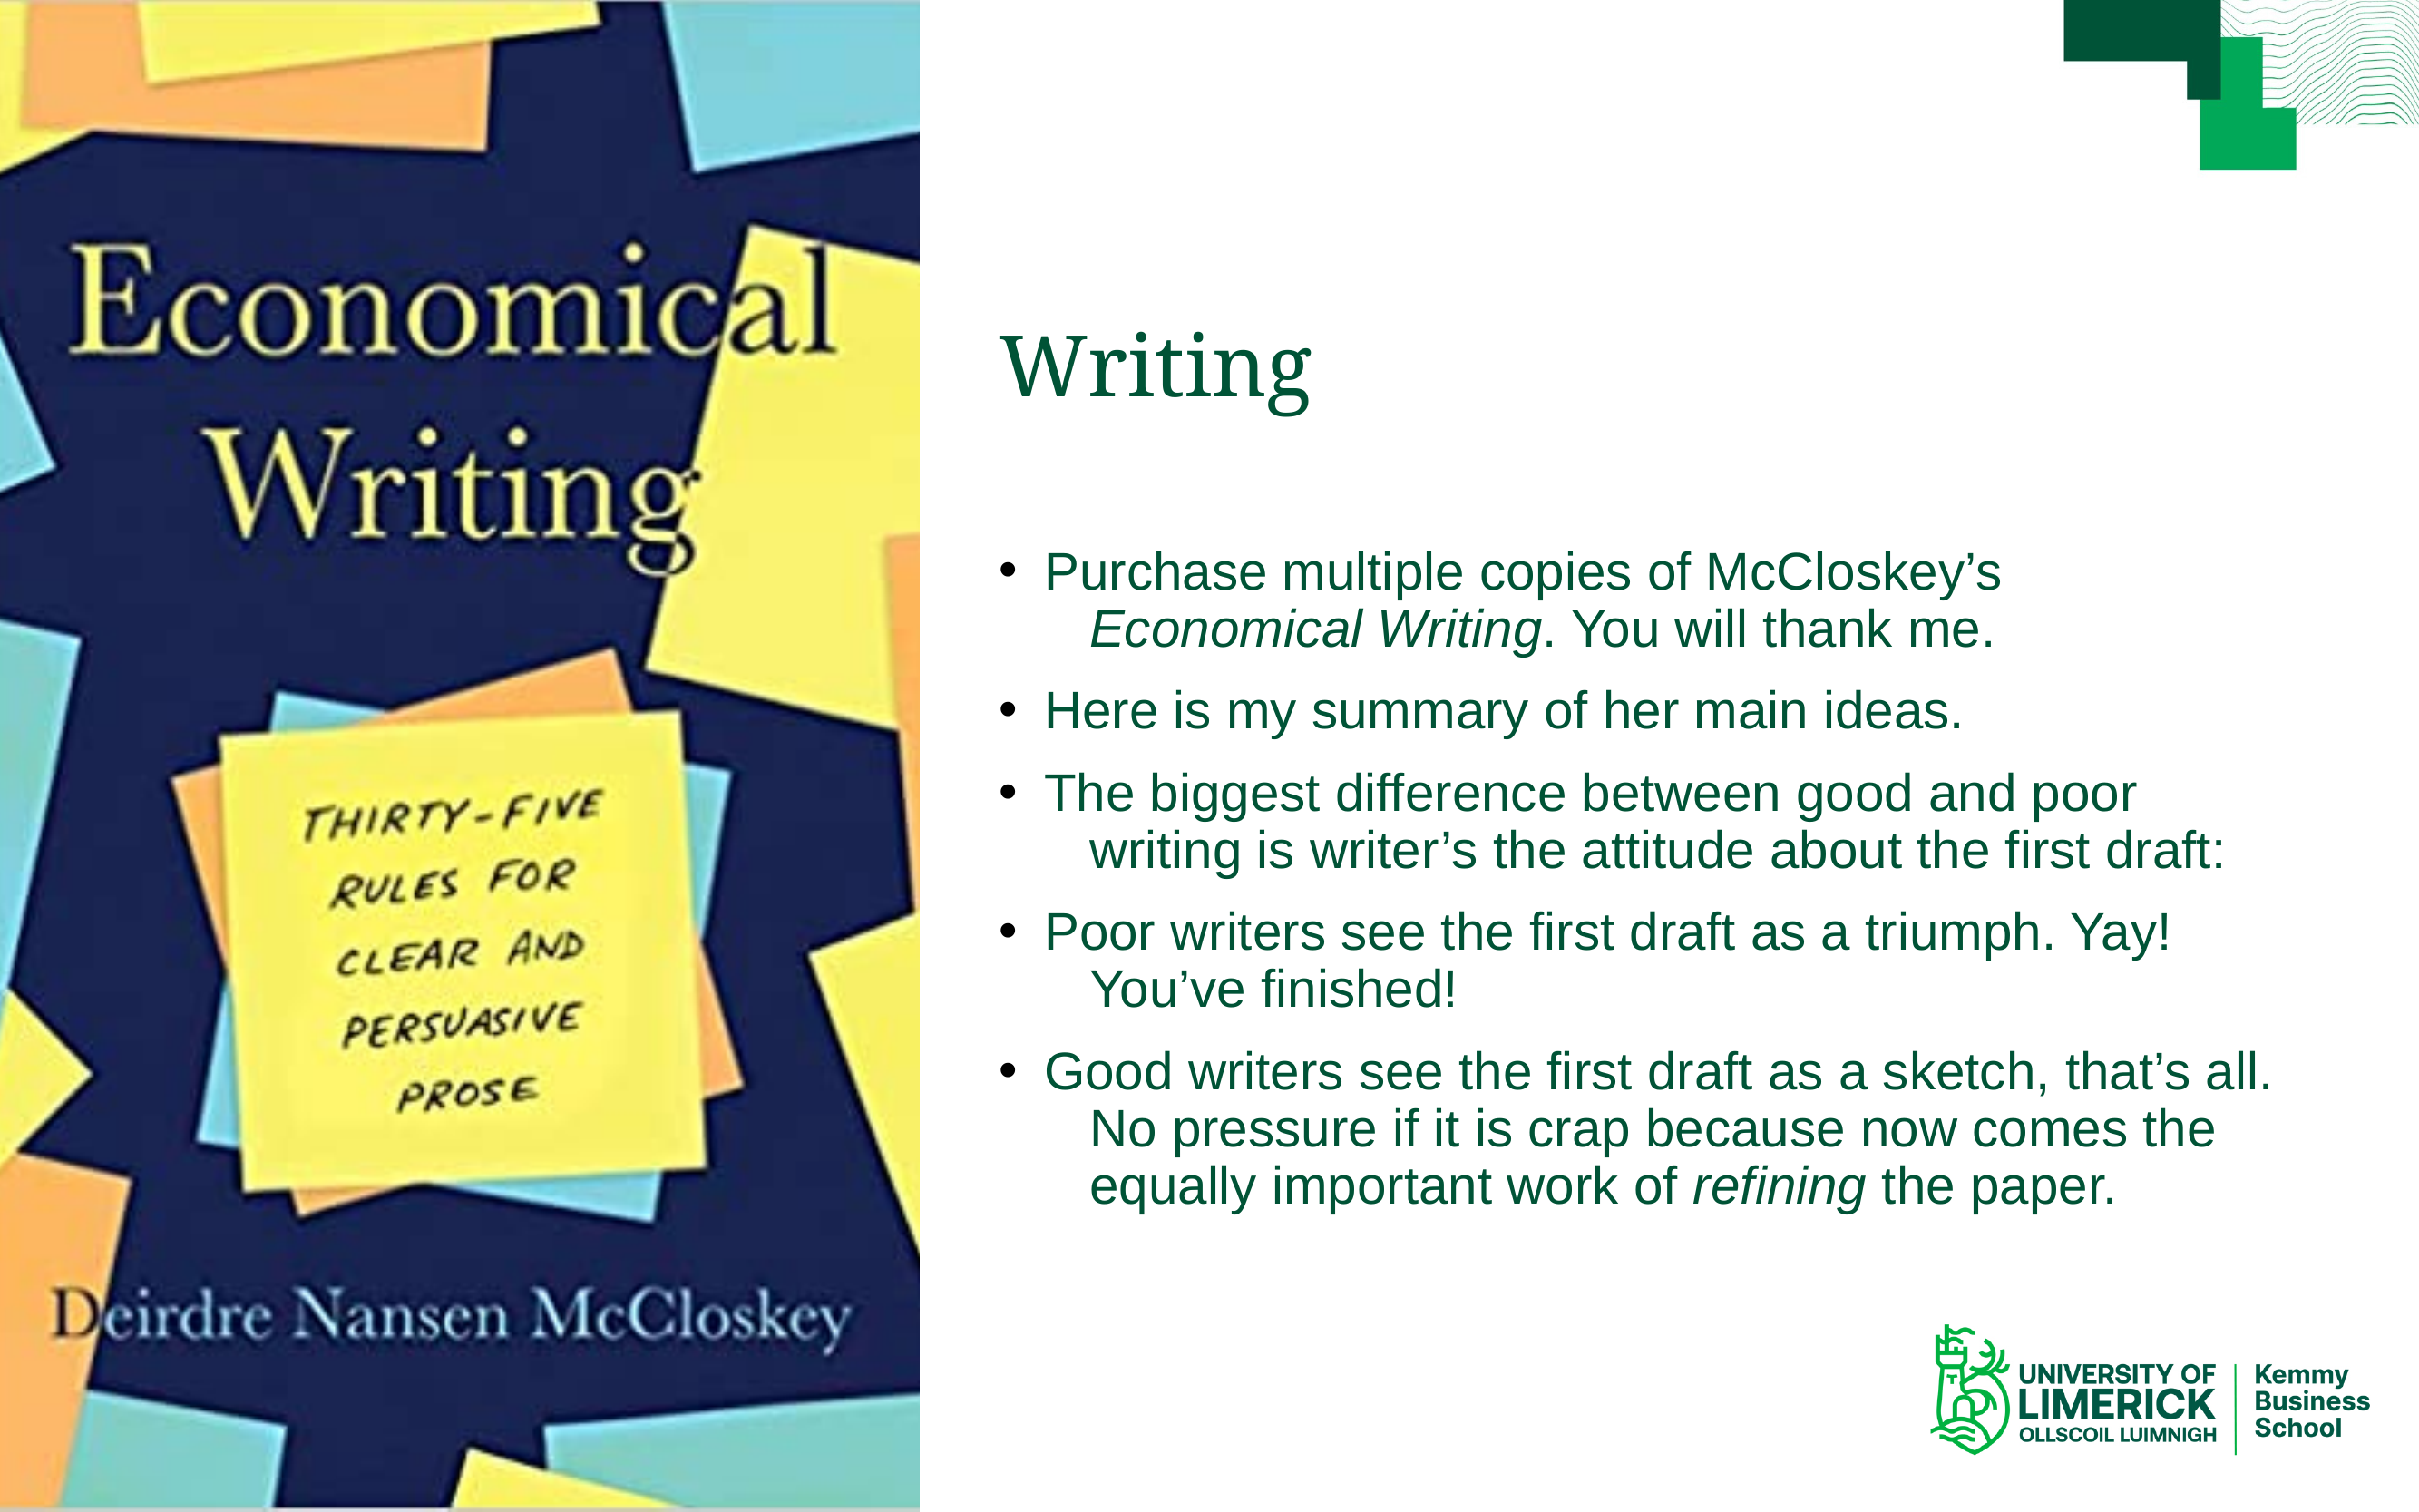

# Writing
Purchase multiple copies of McCloskey’s Economical Writing. You will thank me.
Here is my summary of her main ideas.
The biggest difference between good and poor writing is writer’s the attitude about the first draft:
Poor writers see the first draft as a triumph. Yay! You’ve finished!
Good writers see the first draft as a sketch, that’s all. No pressure if it is crap because now comes the equally important work of refining the paper.